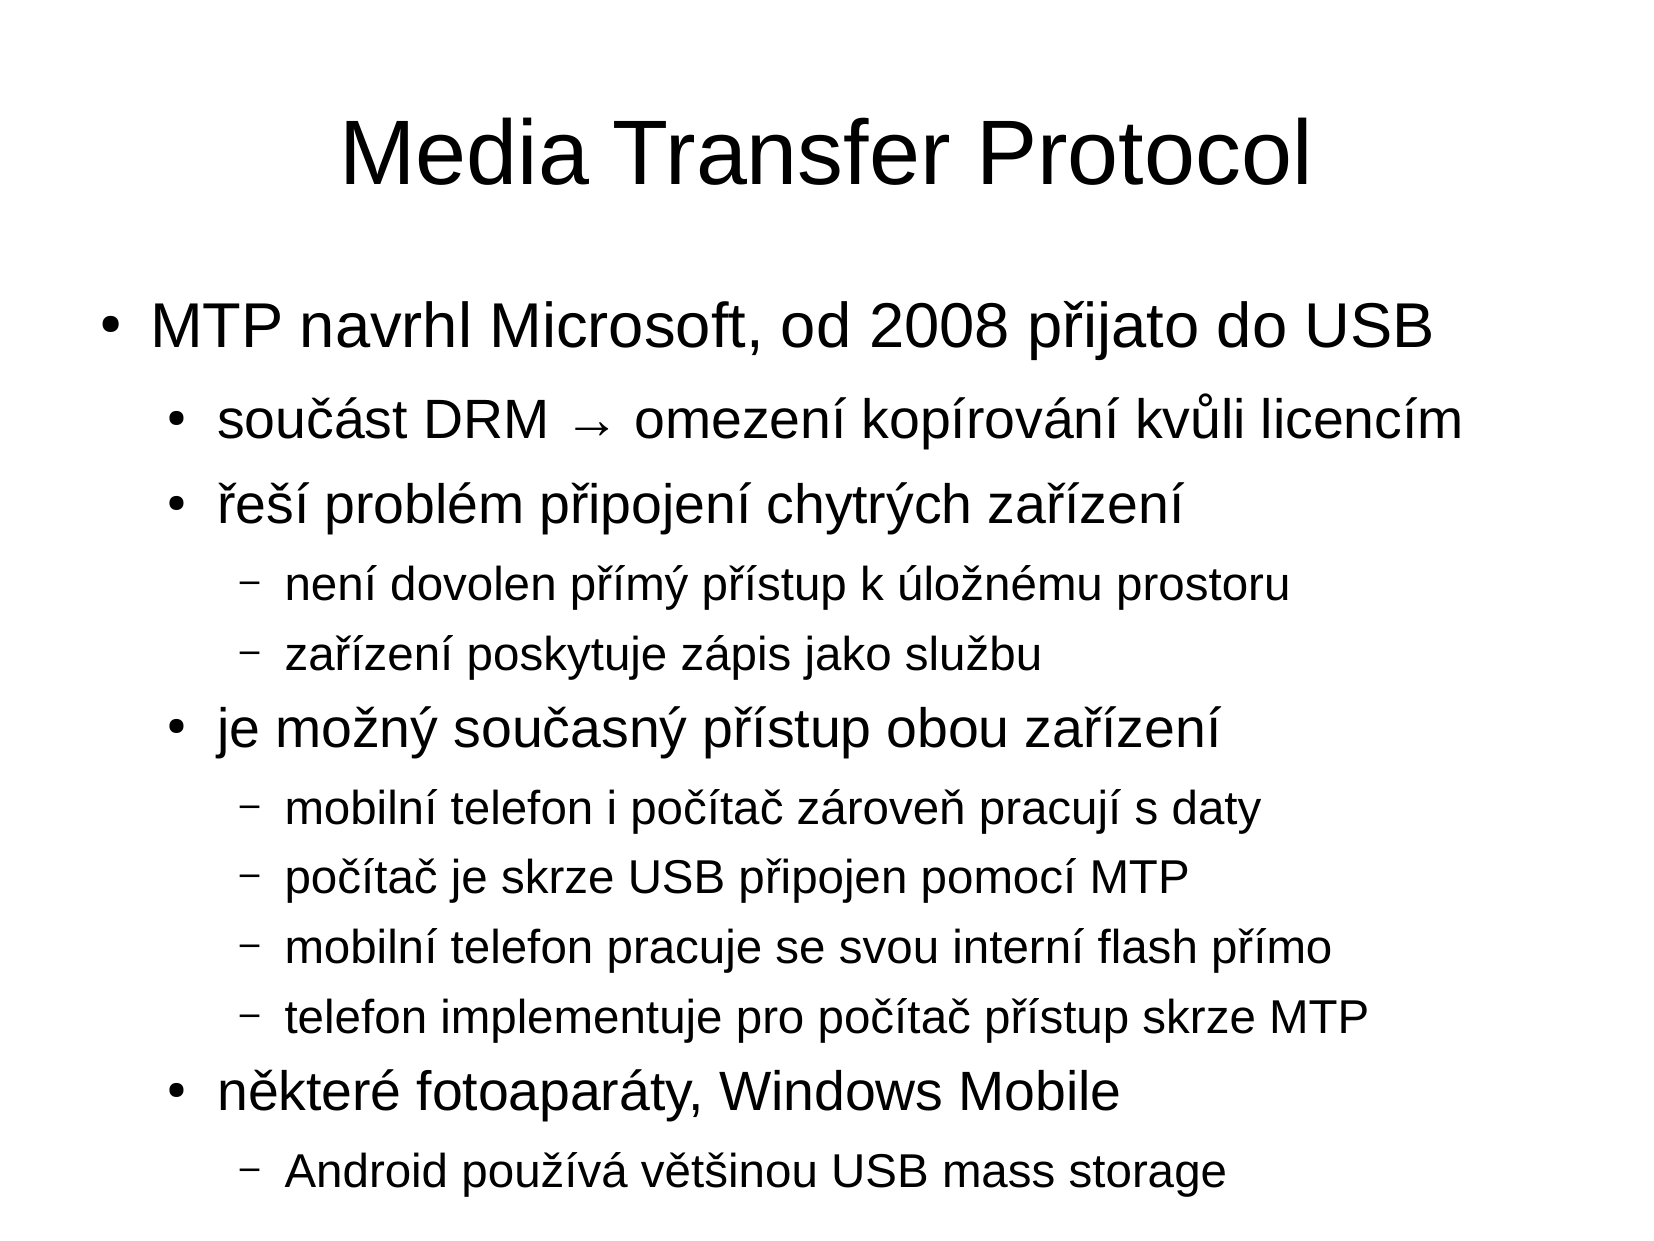

# Media Transfer Protocol
MTP navrhl Microsoft, od 2008 přijato do USB
součást DRM → omezení kopírování kvůli licencím
řeší problém připojení chytrých zařízení
není dovolen přímý přístup k úložnému prostoru
zařízení poskytuje zápis jako službu
je možný současný přístup obou zařízení
mobilní telefon i počítač zároveň pracují s daty
počítač je skrze USB připojen pomocí MTP
mobilní telefon pracuje se svou interní flash přímo
telefon implementuje pro počítač přístup skrze MTP
některé fotoaparáty, Windows Mobile
Android používá většinou USB mass storage